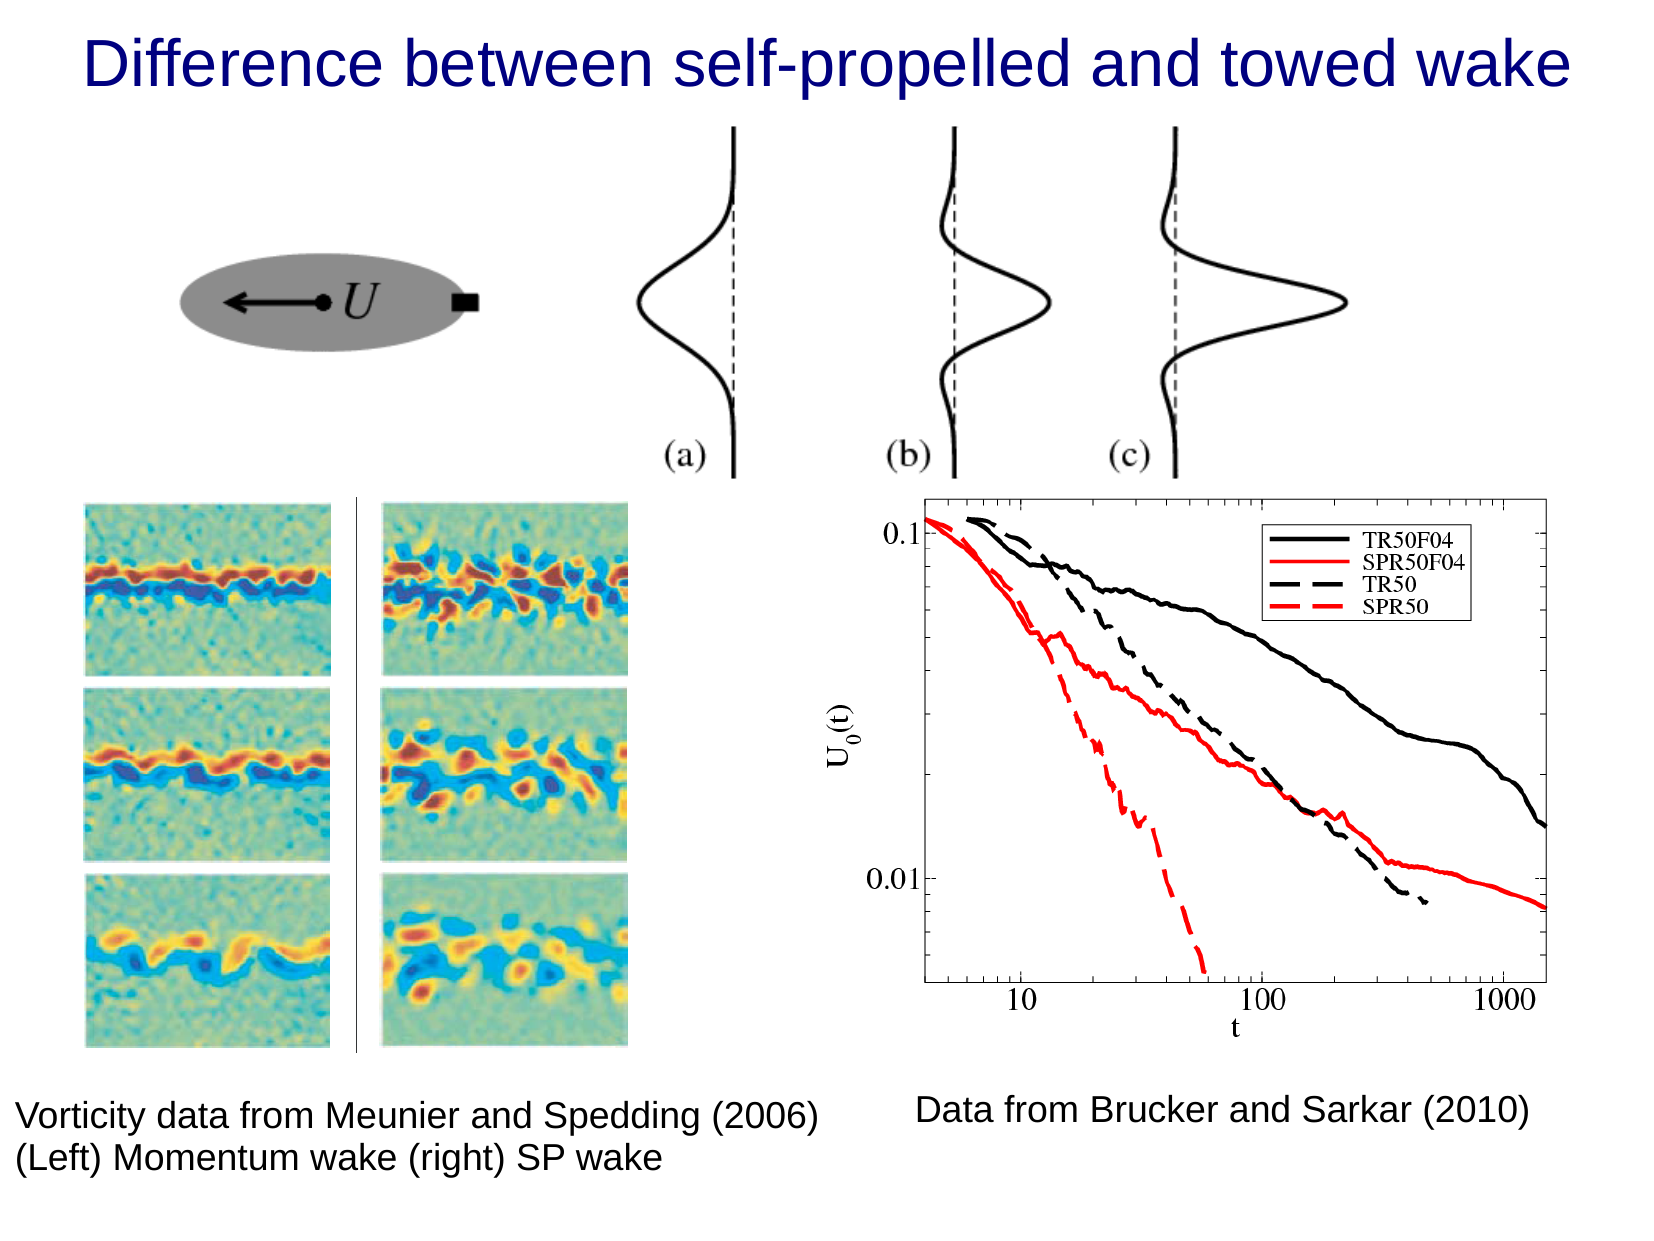

# Difference between self-propelled and towed wake
Data from Brucker and Sarkar (2010)
Vorticity data from Meunier and Spedding (2006)
(Left) Momentum wake (right) SP wake
Velocity decays faster in the self-propelled wake
Vorticity field looks qualitatively different in the self-propelled case